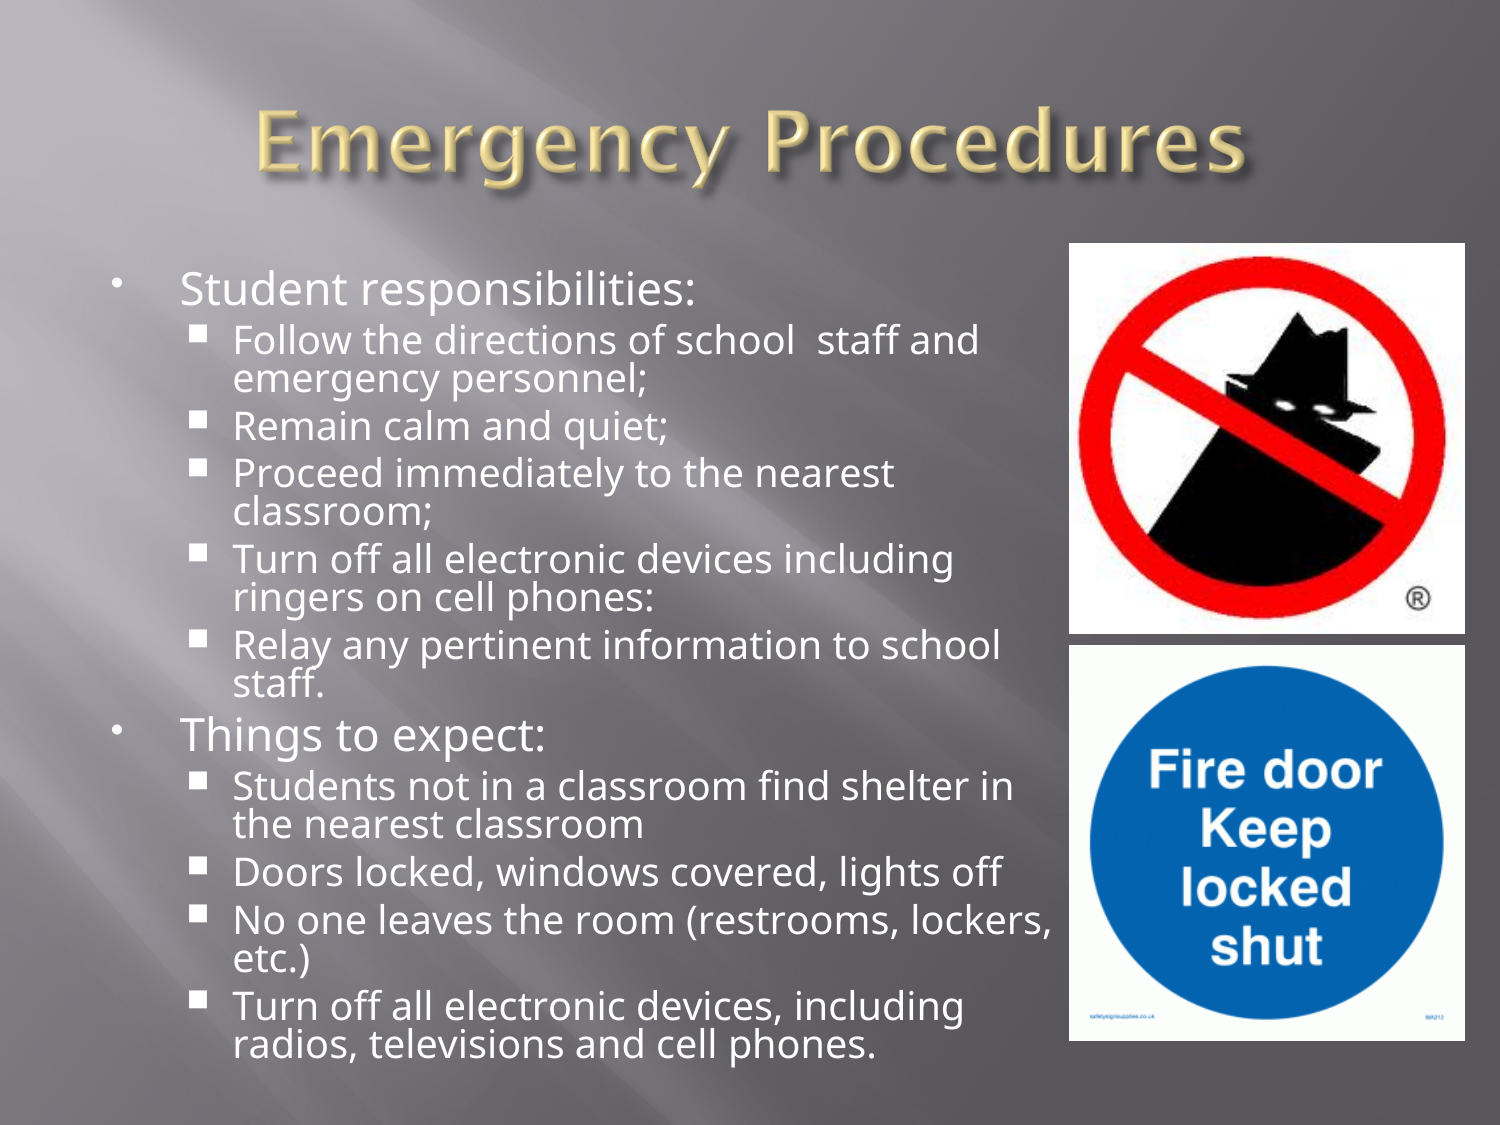

# Student responsibilities:
Follow the directions of school staff and emergency personnel;
Remain calm and quiet;
Proceed immediately to the nearest classroom;
Turn off all electronic devices including ringers on cell phones:
Relay any pertinent information to school staff.
Things to expect:
Students not in a classroom find shelter in the nearest classroom
Doors locked, windows covered, lights off
No one leaves the room (restrooms, lockers, etc.)
Turn off all electronic devices, including radios, televisions and cell phones.